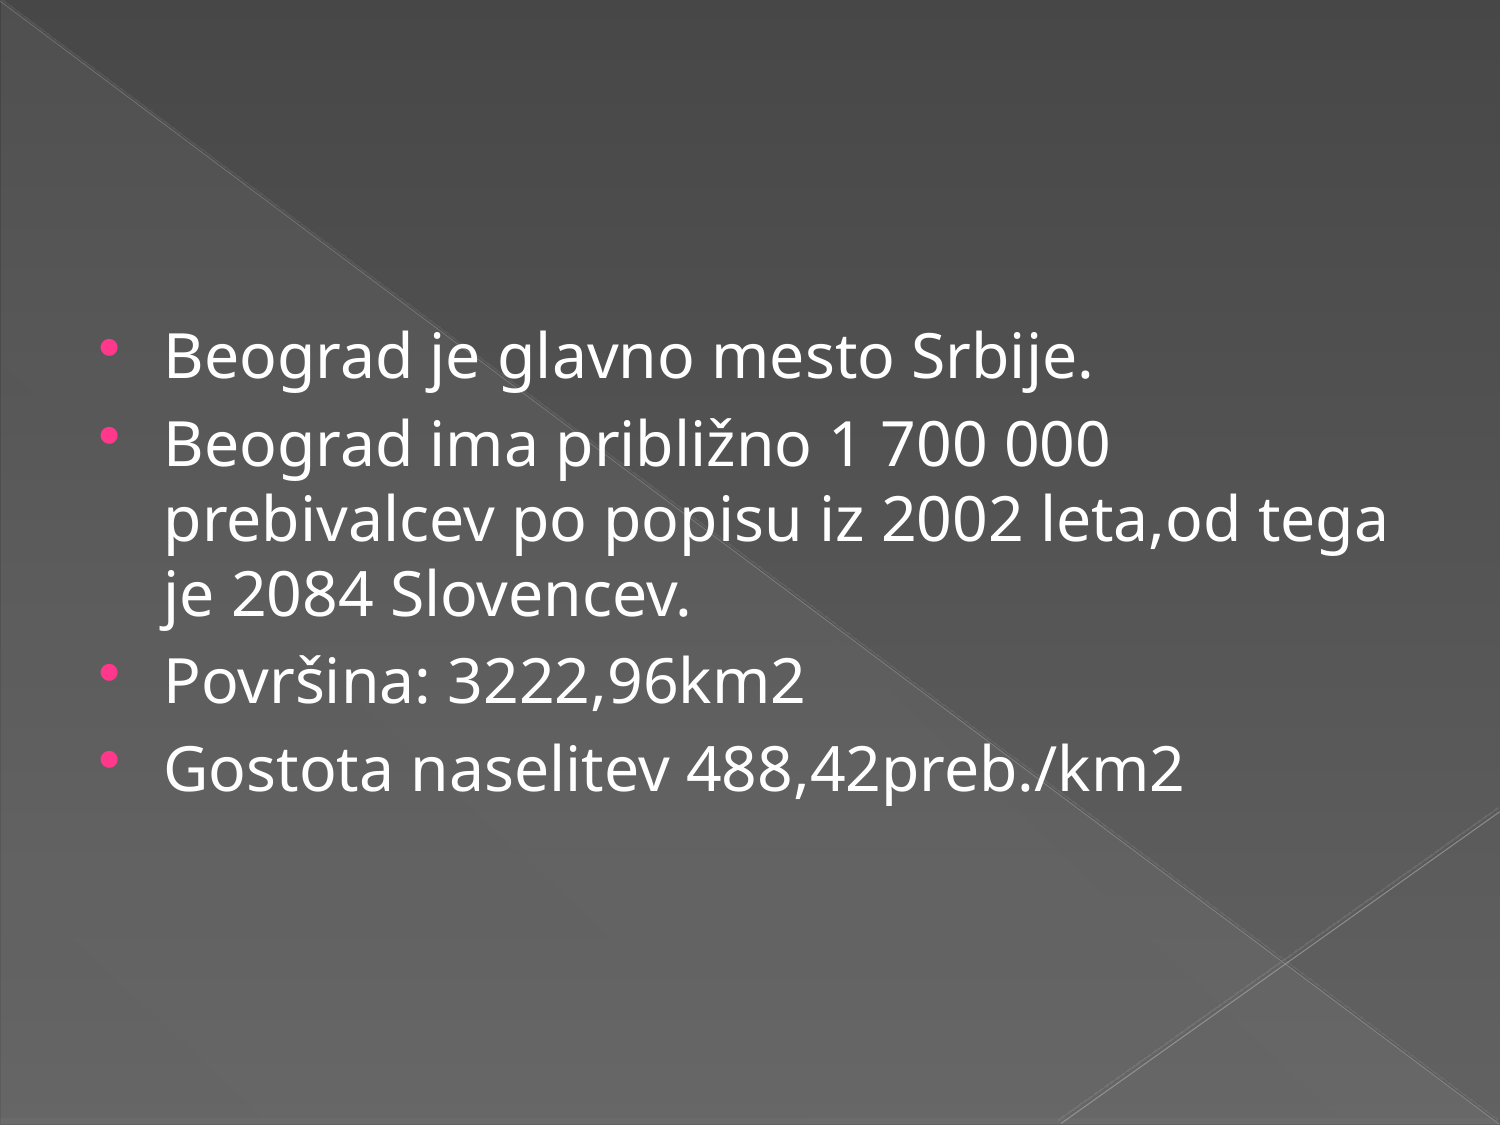

#
Beograd je glavno mesto Srbije.
Beograd ima približno 1 700 000 prebivalcev po popisu iz 2002 leta,od tega je 2084 Slovencev.
Površina: 3222,96km2
Gostota naselitev 488,42preb./km2